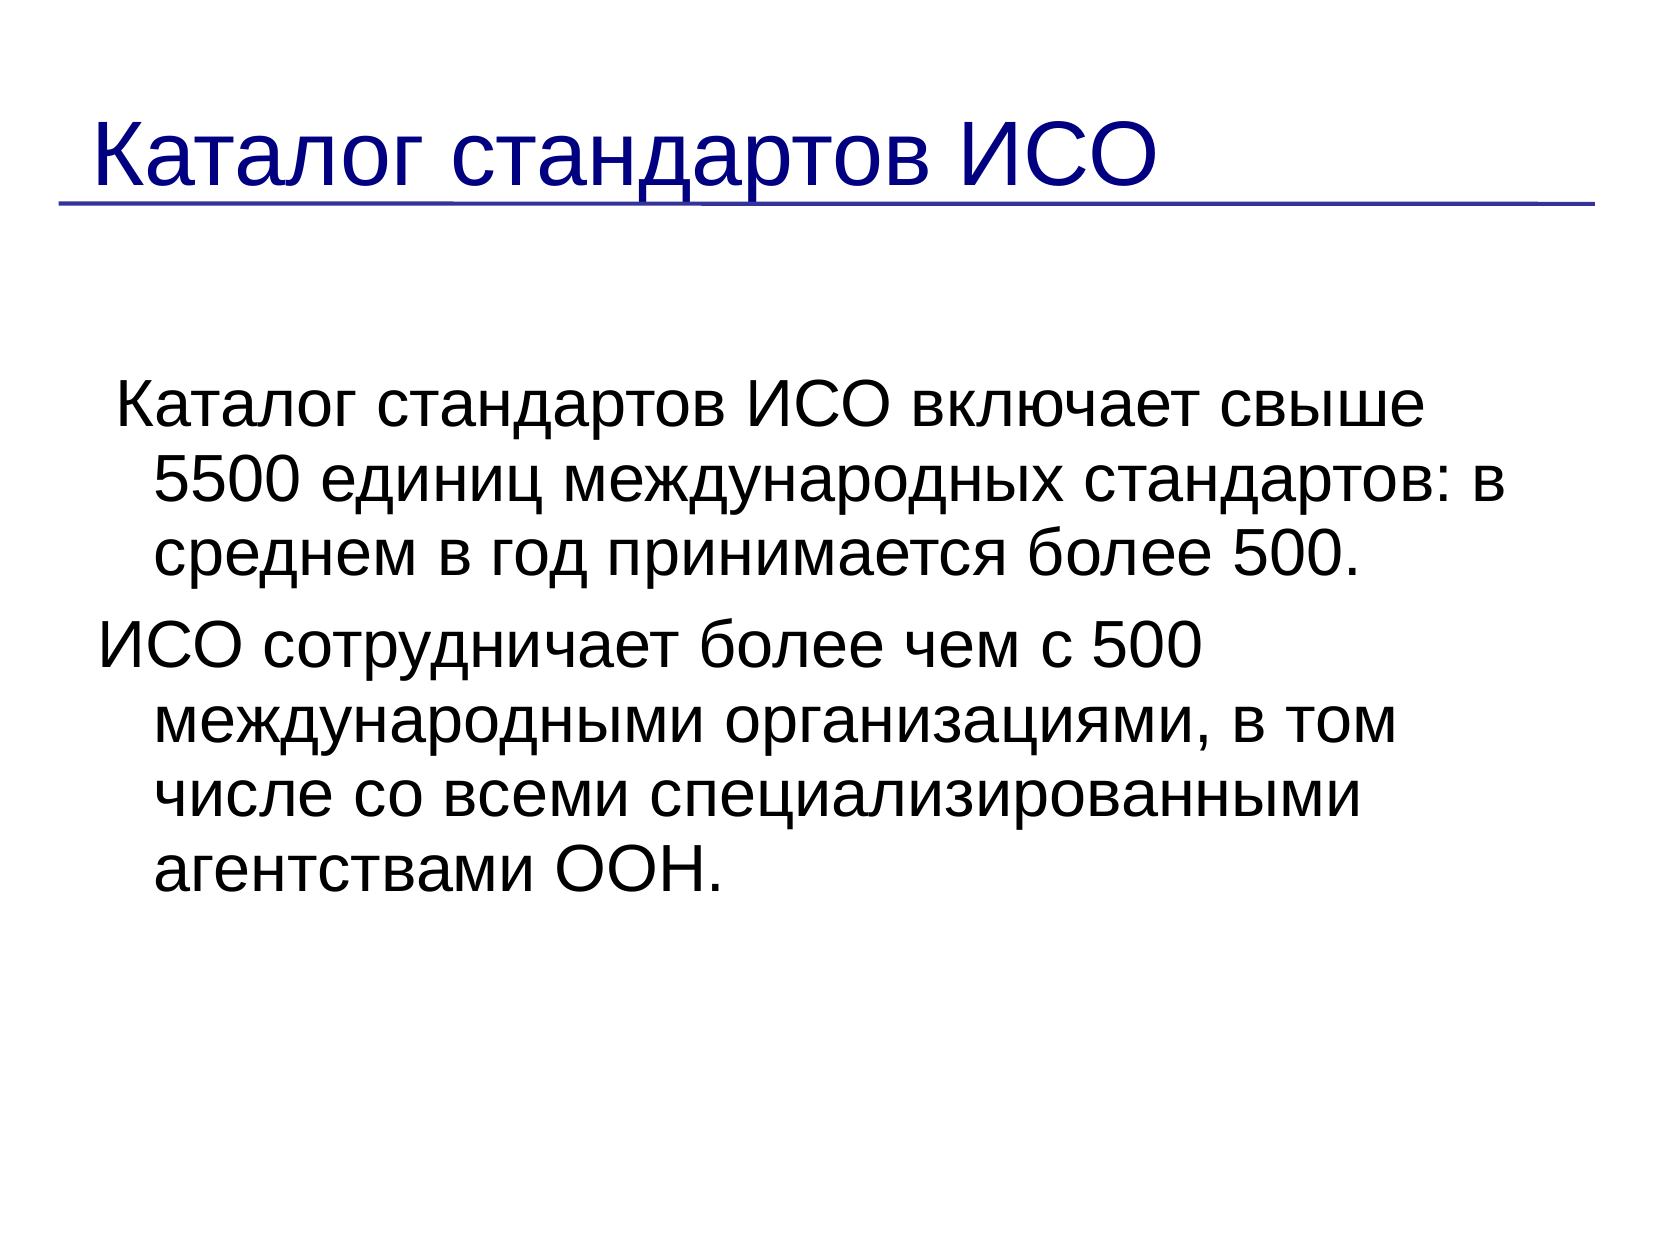

# Каталог стандартов ИСО
 Каталог стандартов ИСО включает свыше 5500 единиц международных стандартов: в среднем в год принимается более 500.
ИСО сотрудничает более чем с 500 международными организациями, в том числе со всеми специализированными агентствами ООН.